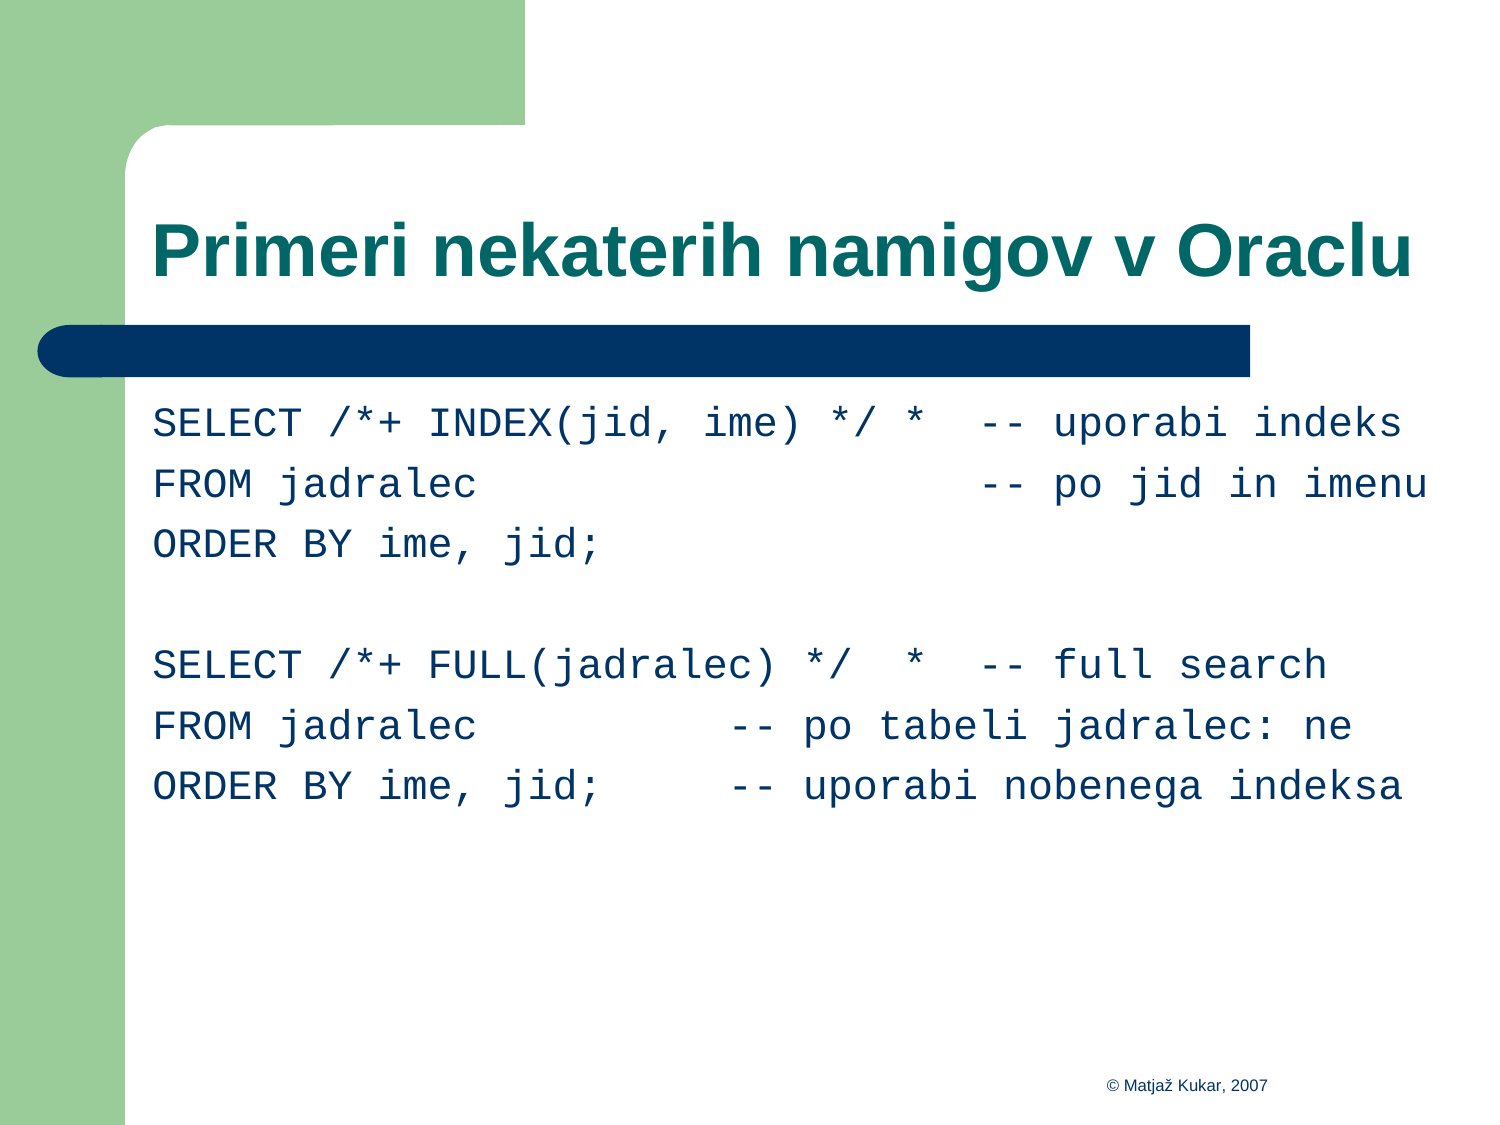

# Primeri nekaterih namigov v Oraclu
SELECT /*+ INDEX(jid, ime) */ * -- uporabi indeks
FROM jadralec -- po jid in imenu
ORDER BY ime, jid;
SELECT /*+ FULL(jadralec) */ * -- full search
FROM jadralec -- po tabeli jadralec: ne
ORDER BY ime, jid; -- uporabi nobenega indeksa
© Matjaž Kukar, 2007